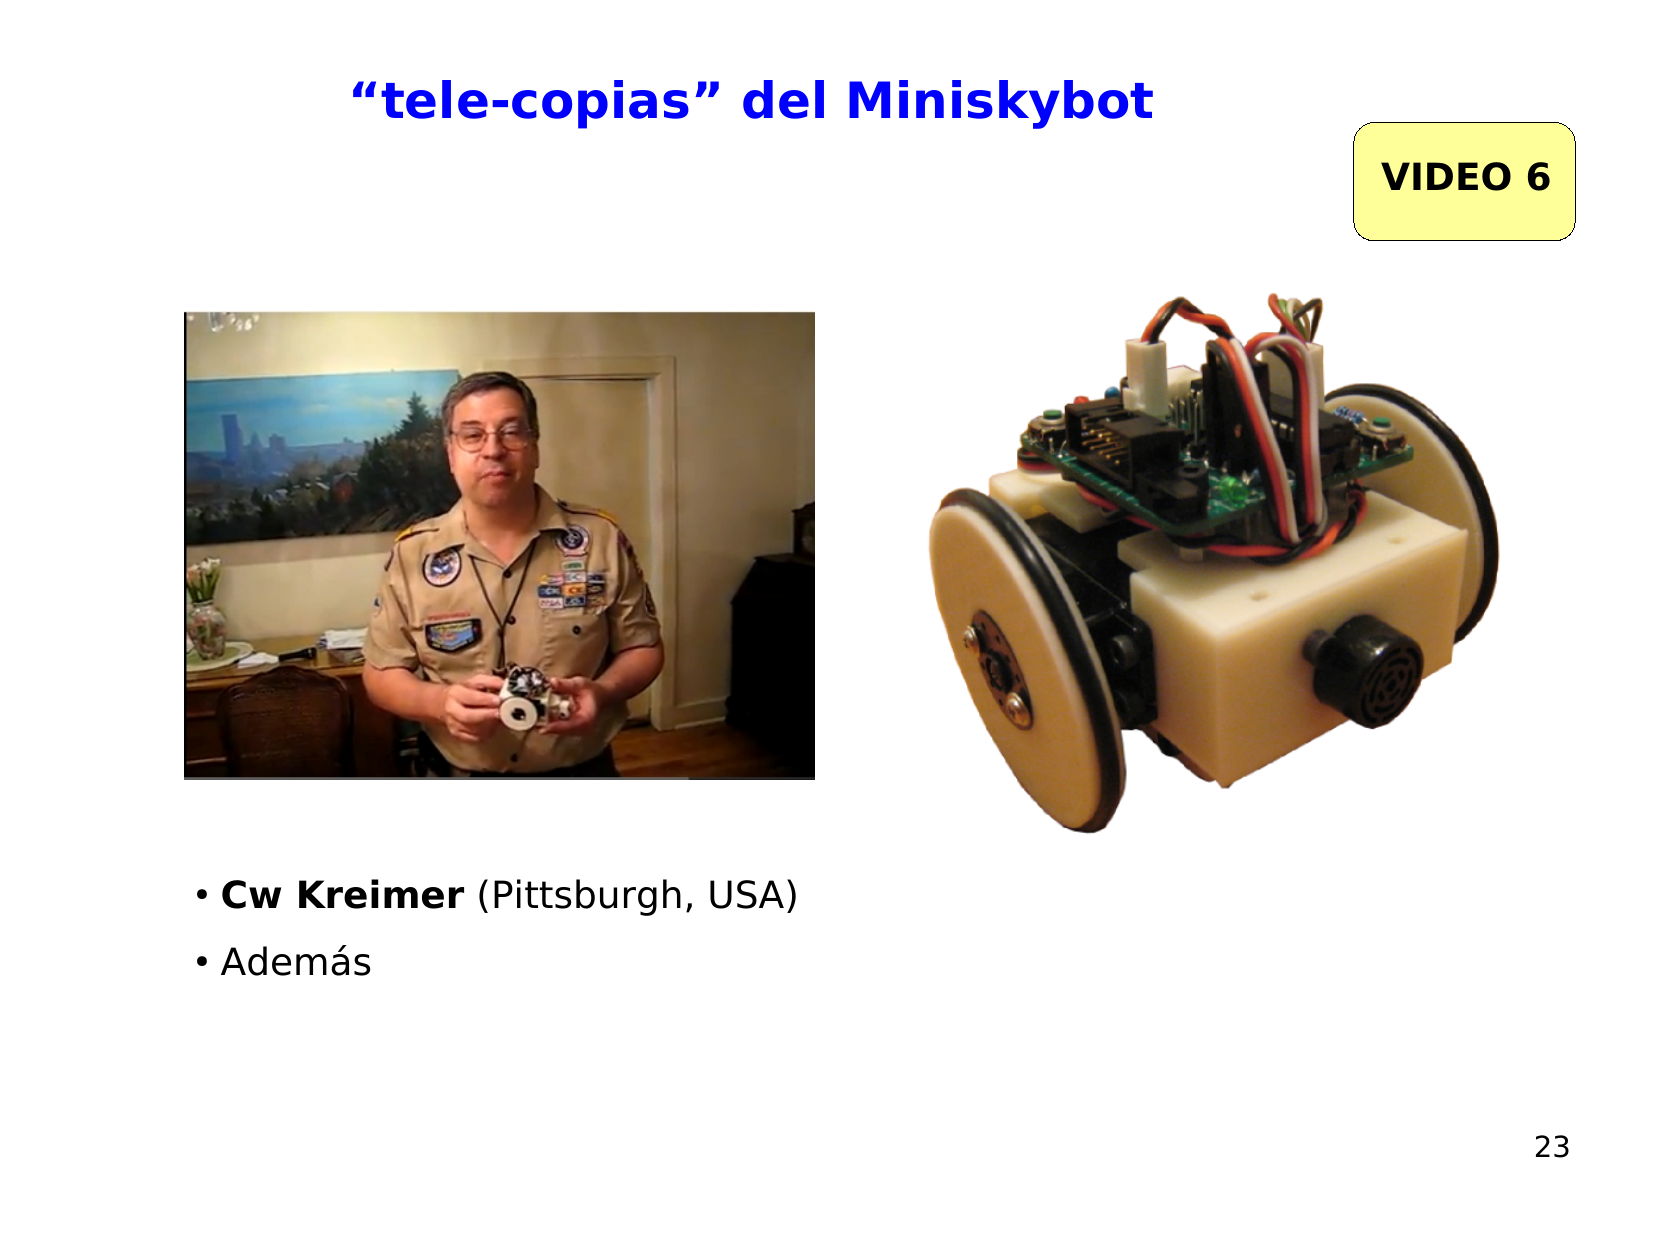

“tele-copias” del Miniskybot
VIDEO 6
 Cw Kreimer (Pittsburgh, USA)
 Además
23